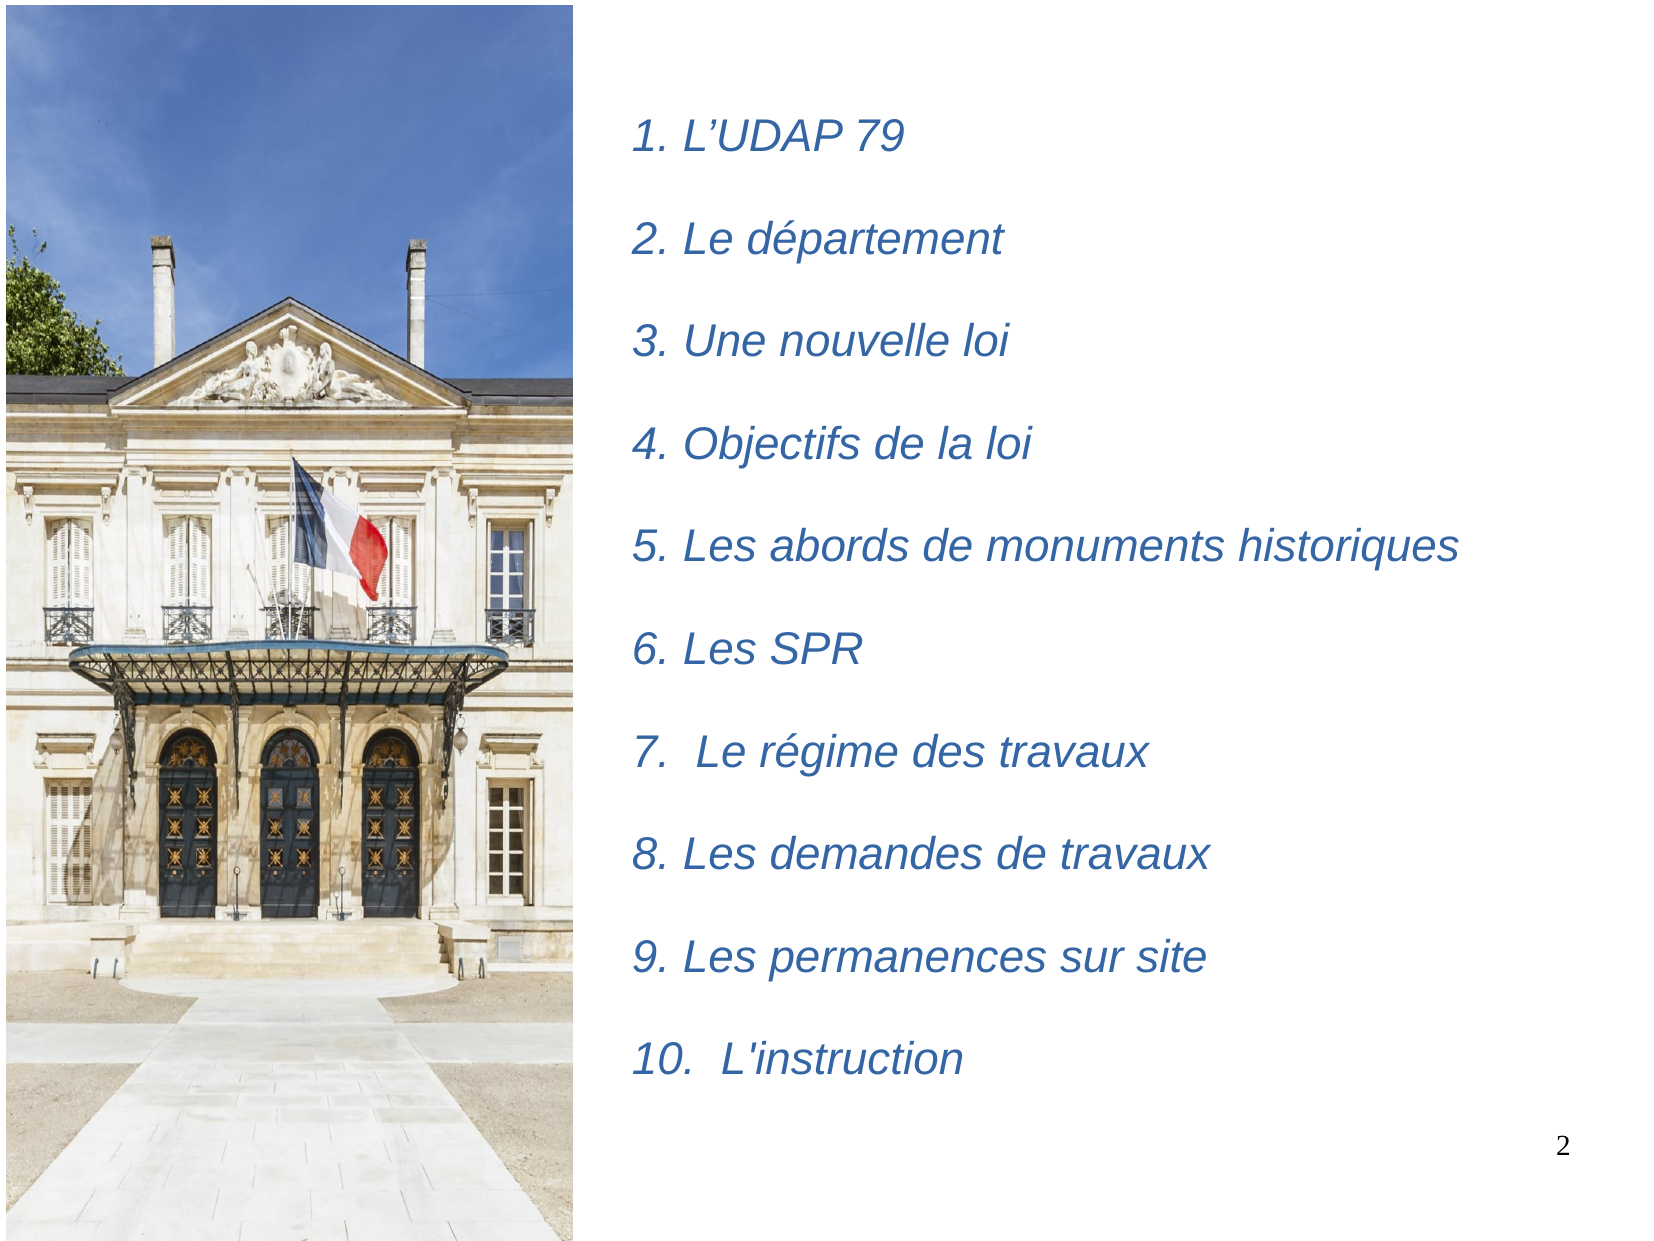

# 1. L’UDAP 79 2. Le département 3. Une nouvelle loi 4. Objectifs de la loi 5. Les abords de monuments historiques 6. Les SPR 7. Le régime des travaux 8. Les demandes de travaux 9. Les permanences sur site 10. L'instruction
2